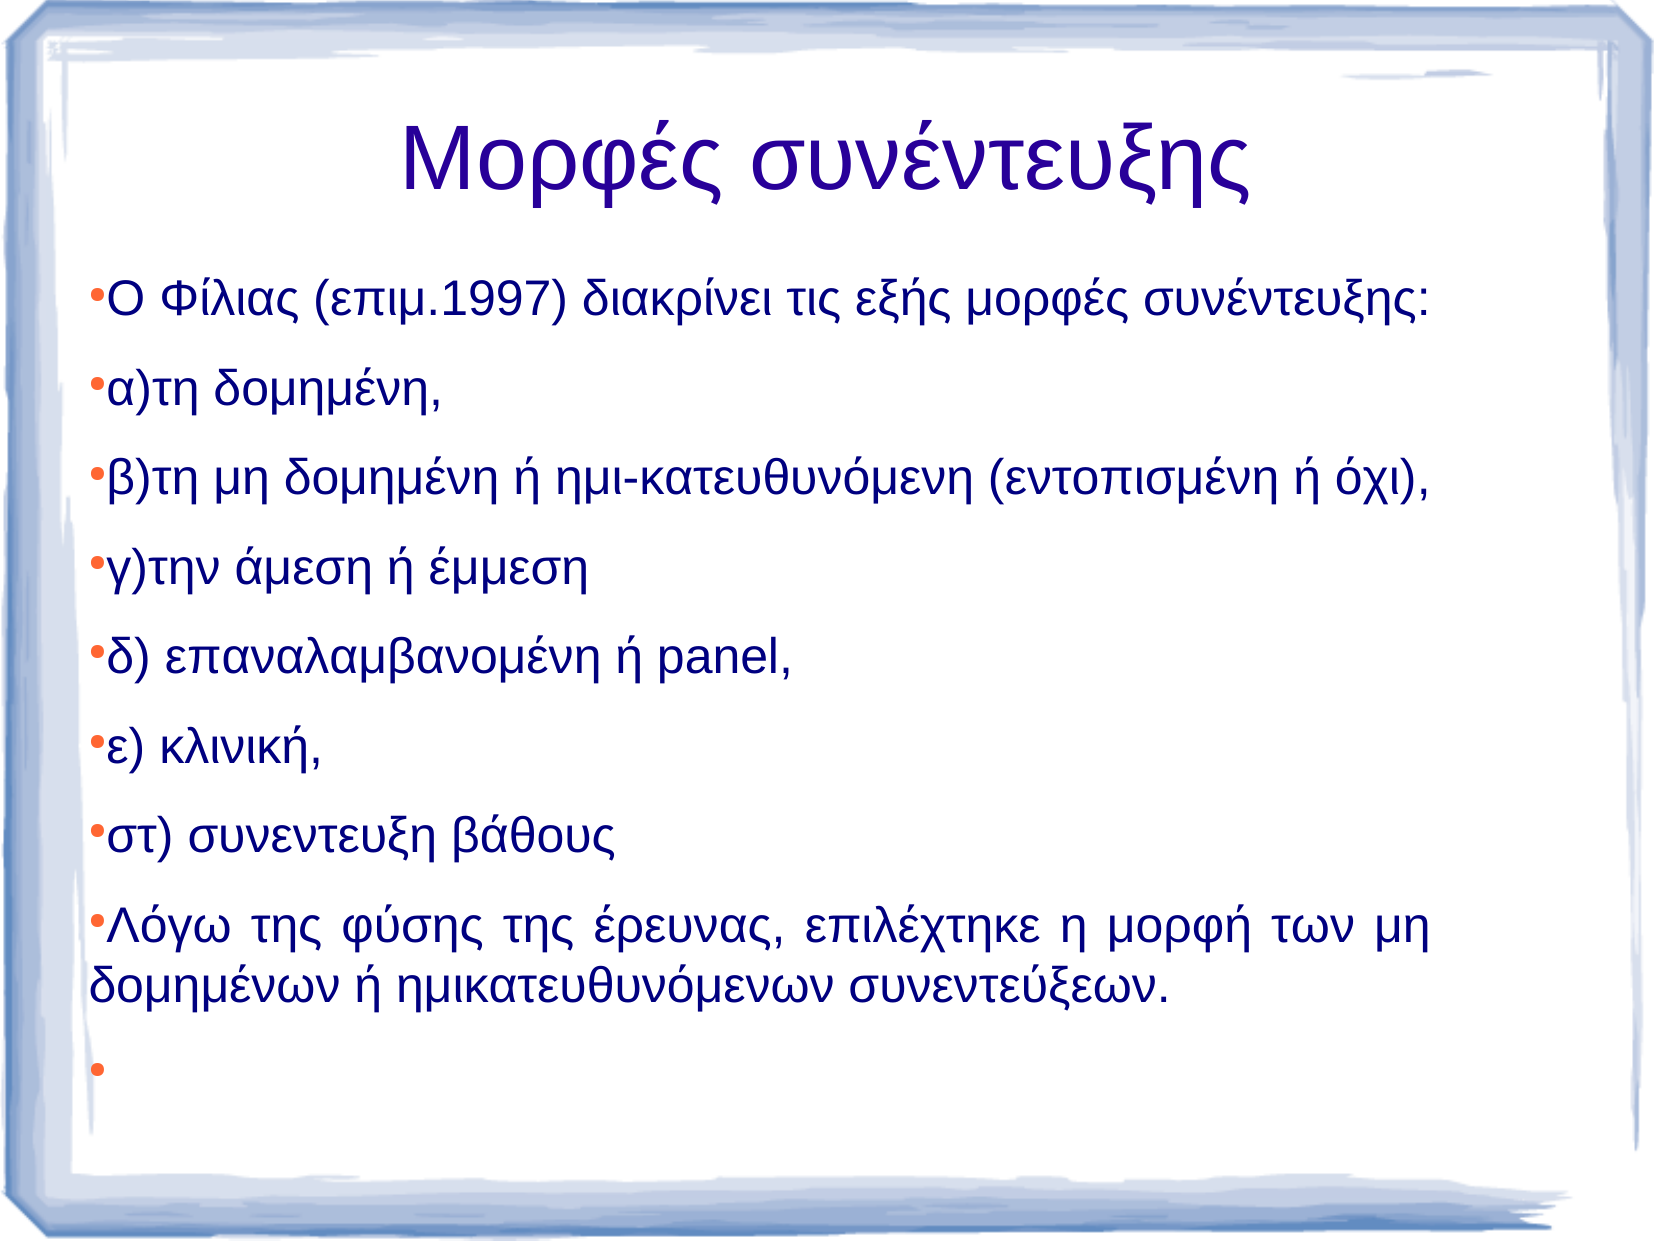

# Μορφές συνέντευξης
Ο Φίλιας (επιμ.1997) διακρίνει τις εξής μορφές συνέντευξης:
α)τη δομημένη,
β)τη μη δομημένη ή ημι-κατευθυνόμενη (εντοπισμένη ή όχι),
γ)την άμεση ή έμμεση
δ) επαναλαμβανομένη ή panel,
ε) κλινική,
στ) συνεντευξη βάθους
Λόγω της φύσης της έρευνας, επιλέχτηκε η μορφή των μη δομημένων ή ημικατευθυνόμενων συνεντεύξεων.